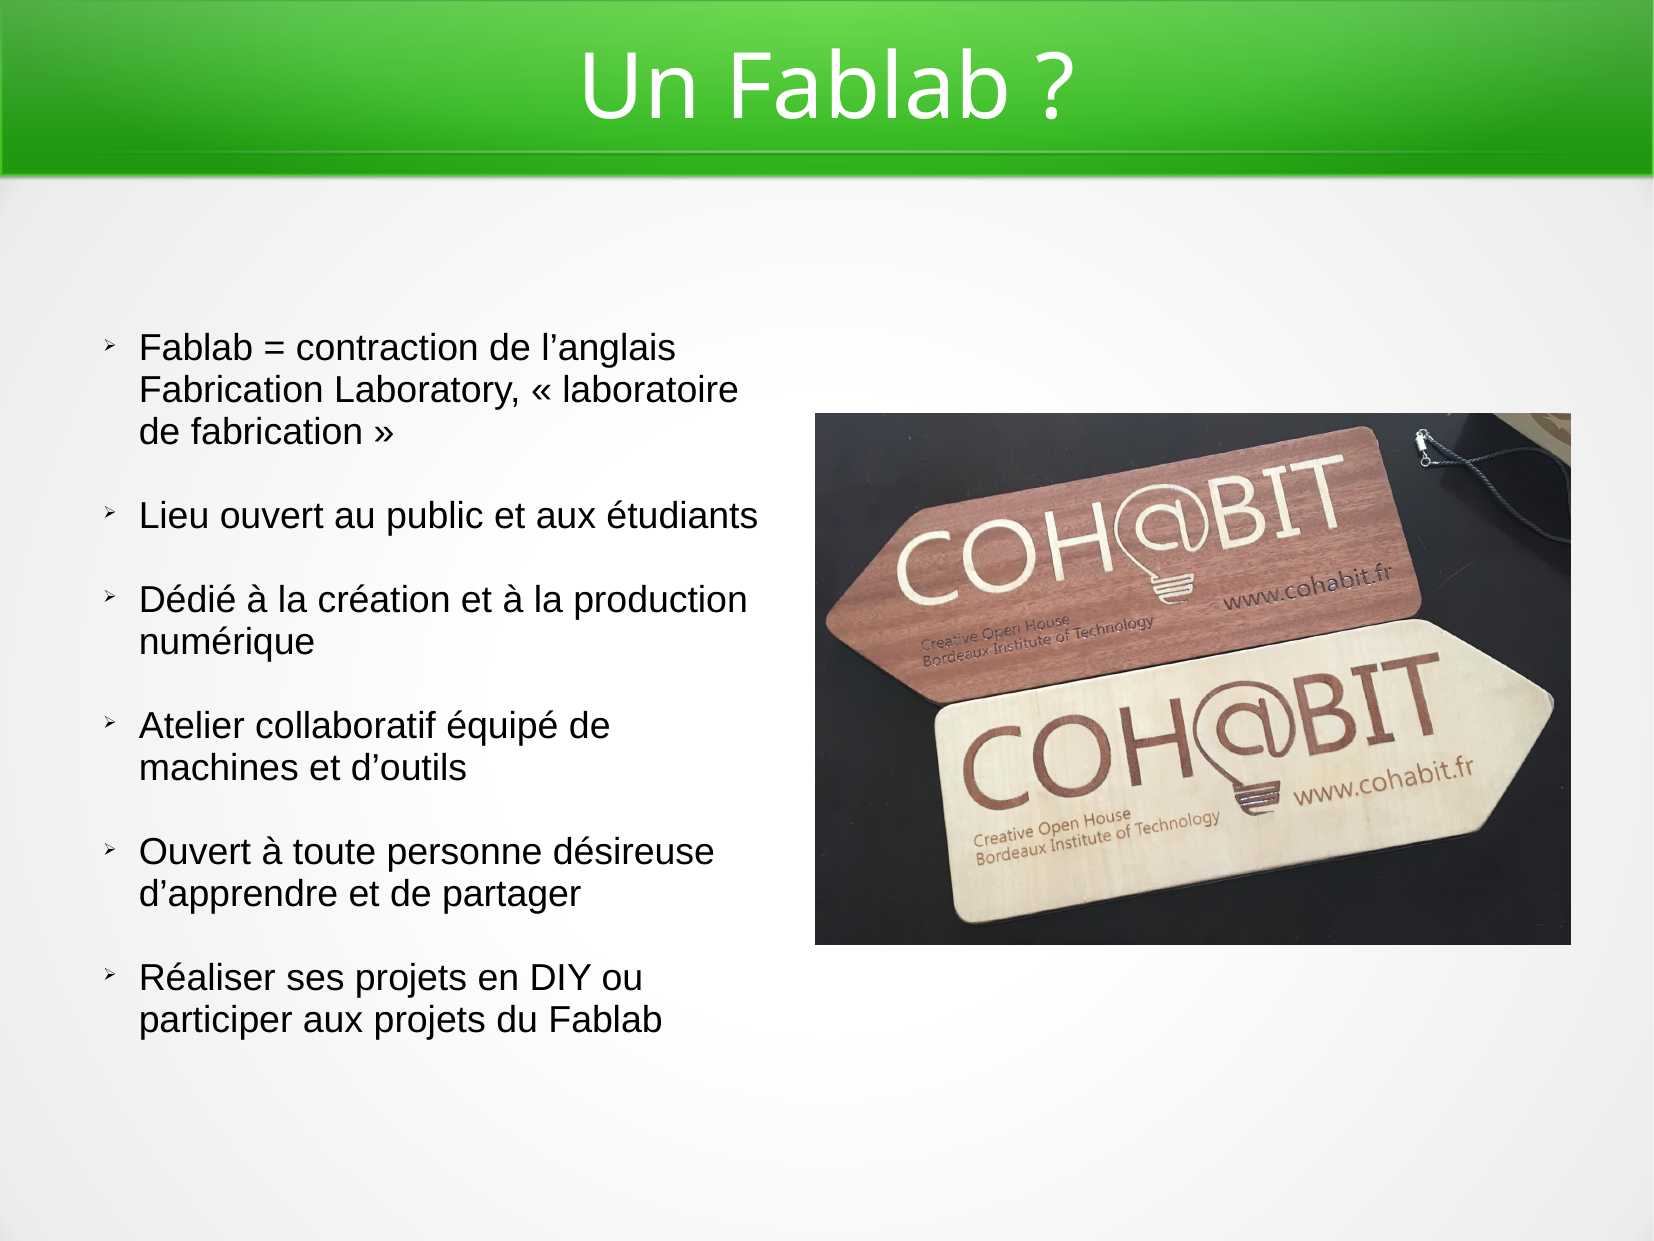

# Un Fablab ?
Fablab = contraction de l’anglais Fabrication Laboratory, « laboratoire de fabrication »
Lieu ouvert au public et aux étudiants
Dédié à la création et à la production numérique
Atelier collaboratif équipé de machines et d’outils
Ouvert à toute personne désireuse d’apprendre et de partager
Réaliser ses projets en DIY ou participer aux projets du Fablab